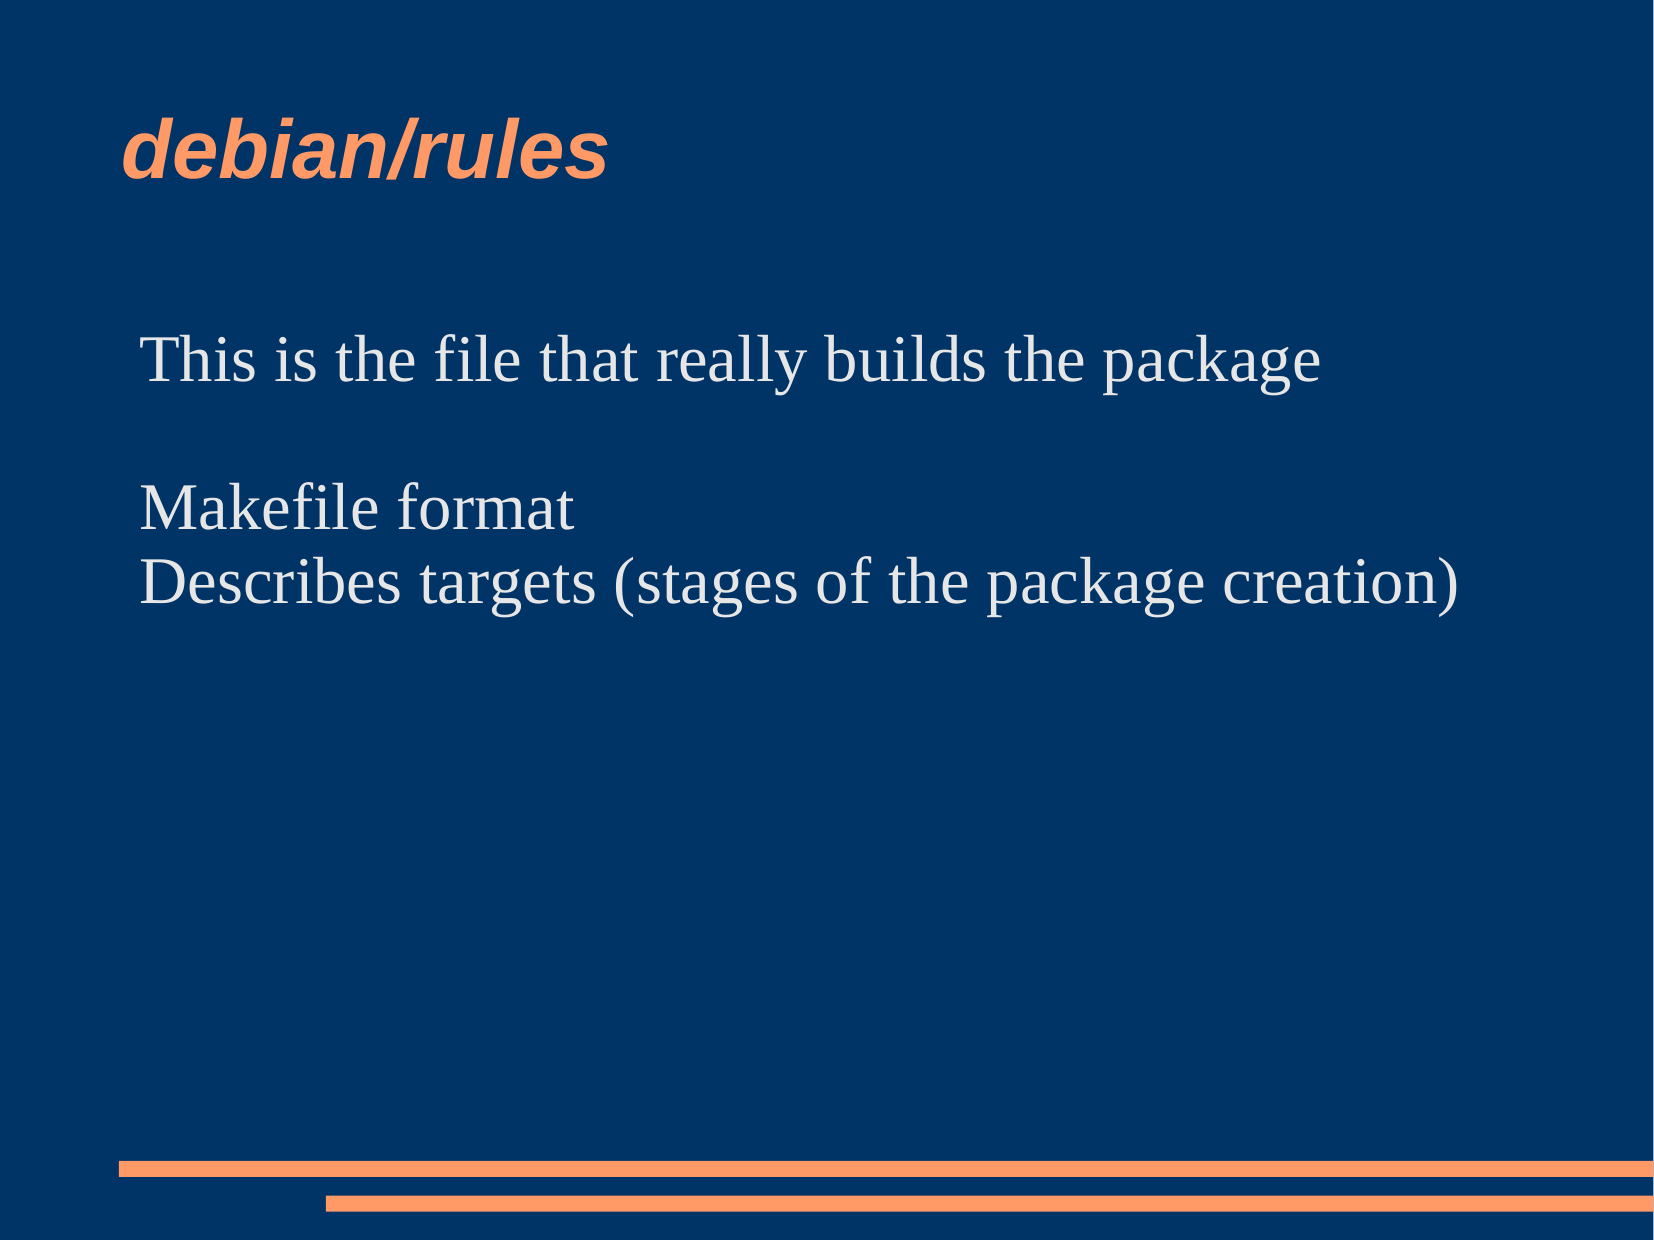

# debian/rules
This is the file that really builds the package
Makefile format
Describes targets (stages of the package creation)